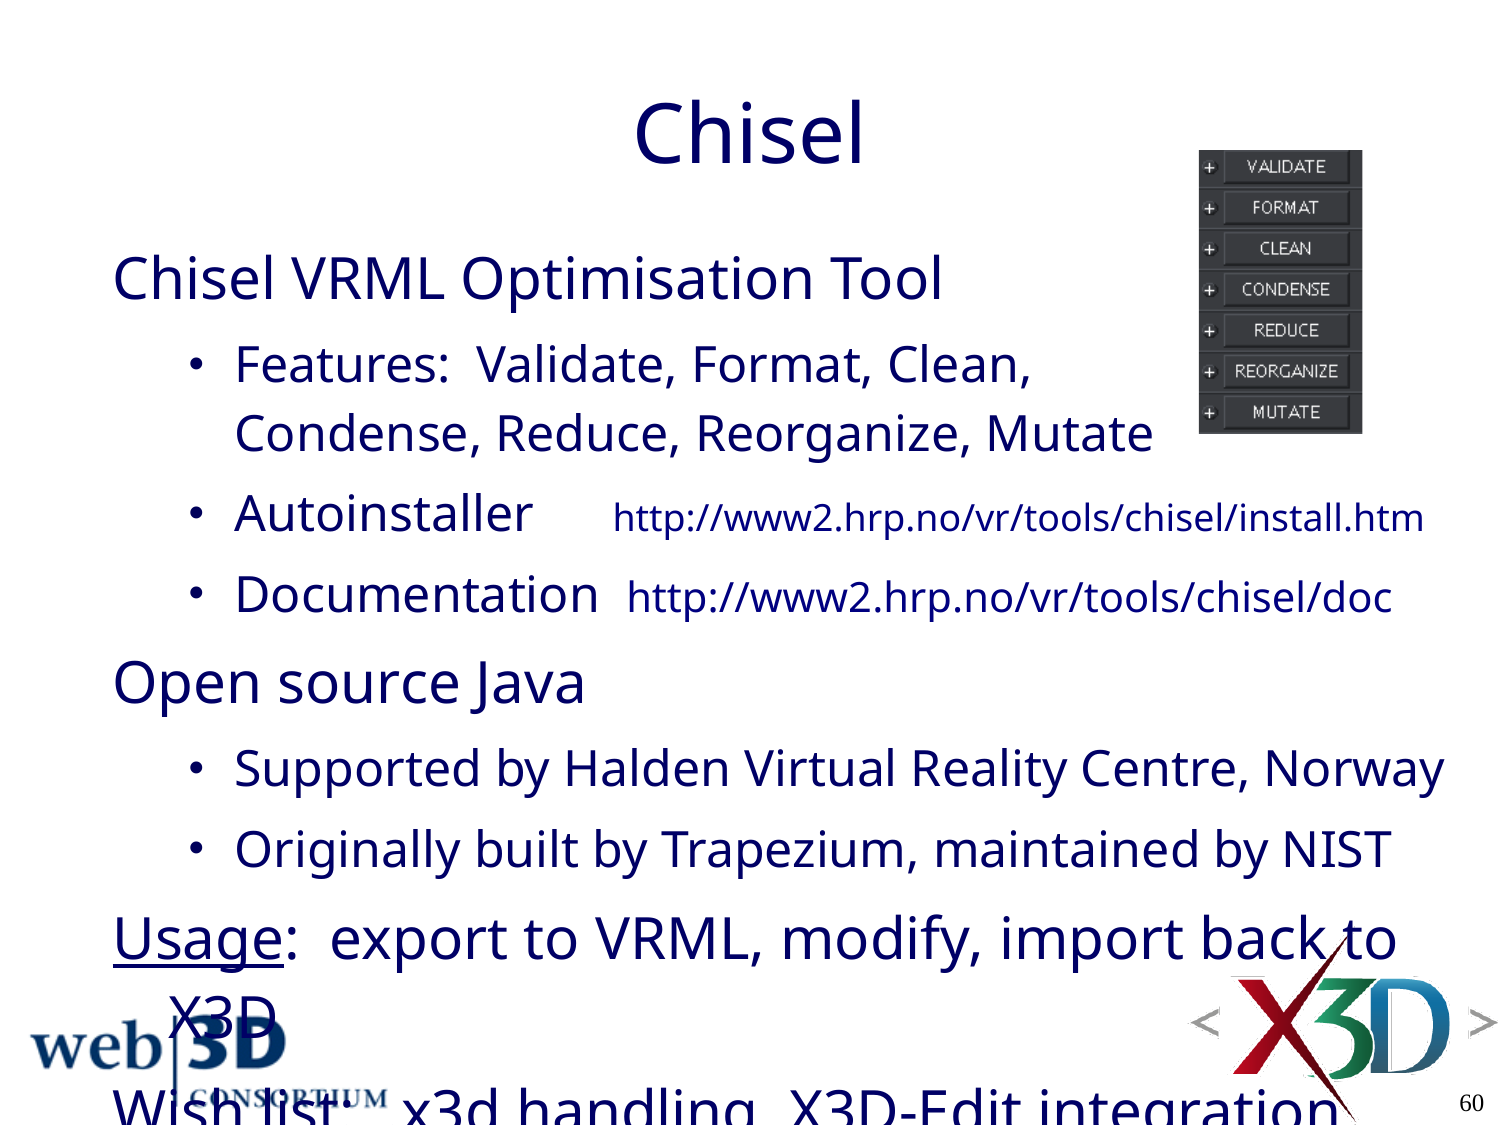

# Chisel
Chisel VRML Optimisation Tool
Features: Validate, Format, Clean, Condense, Reduce, Reorganize, Mutate
Autoinstaller http://www2.hrp.no/vr/tools/chisel/install.htm
Documentation http://www2.hrp.no/vr/tools/chisel/doc
Open source Java
Supported by Halden Virtual Reality Centre, Norway
Originally built by Trapezium, maintained by NIST
Usage: export to VRML, modify, import back to X3D
Wish list: .x3d handling, X3D-Edit integration